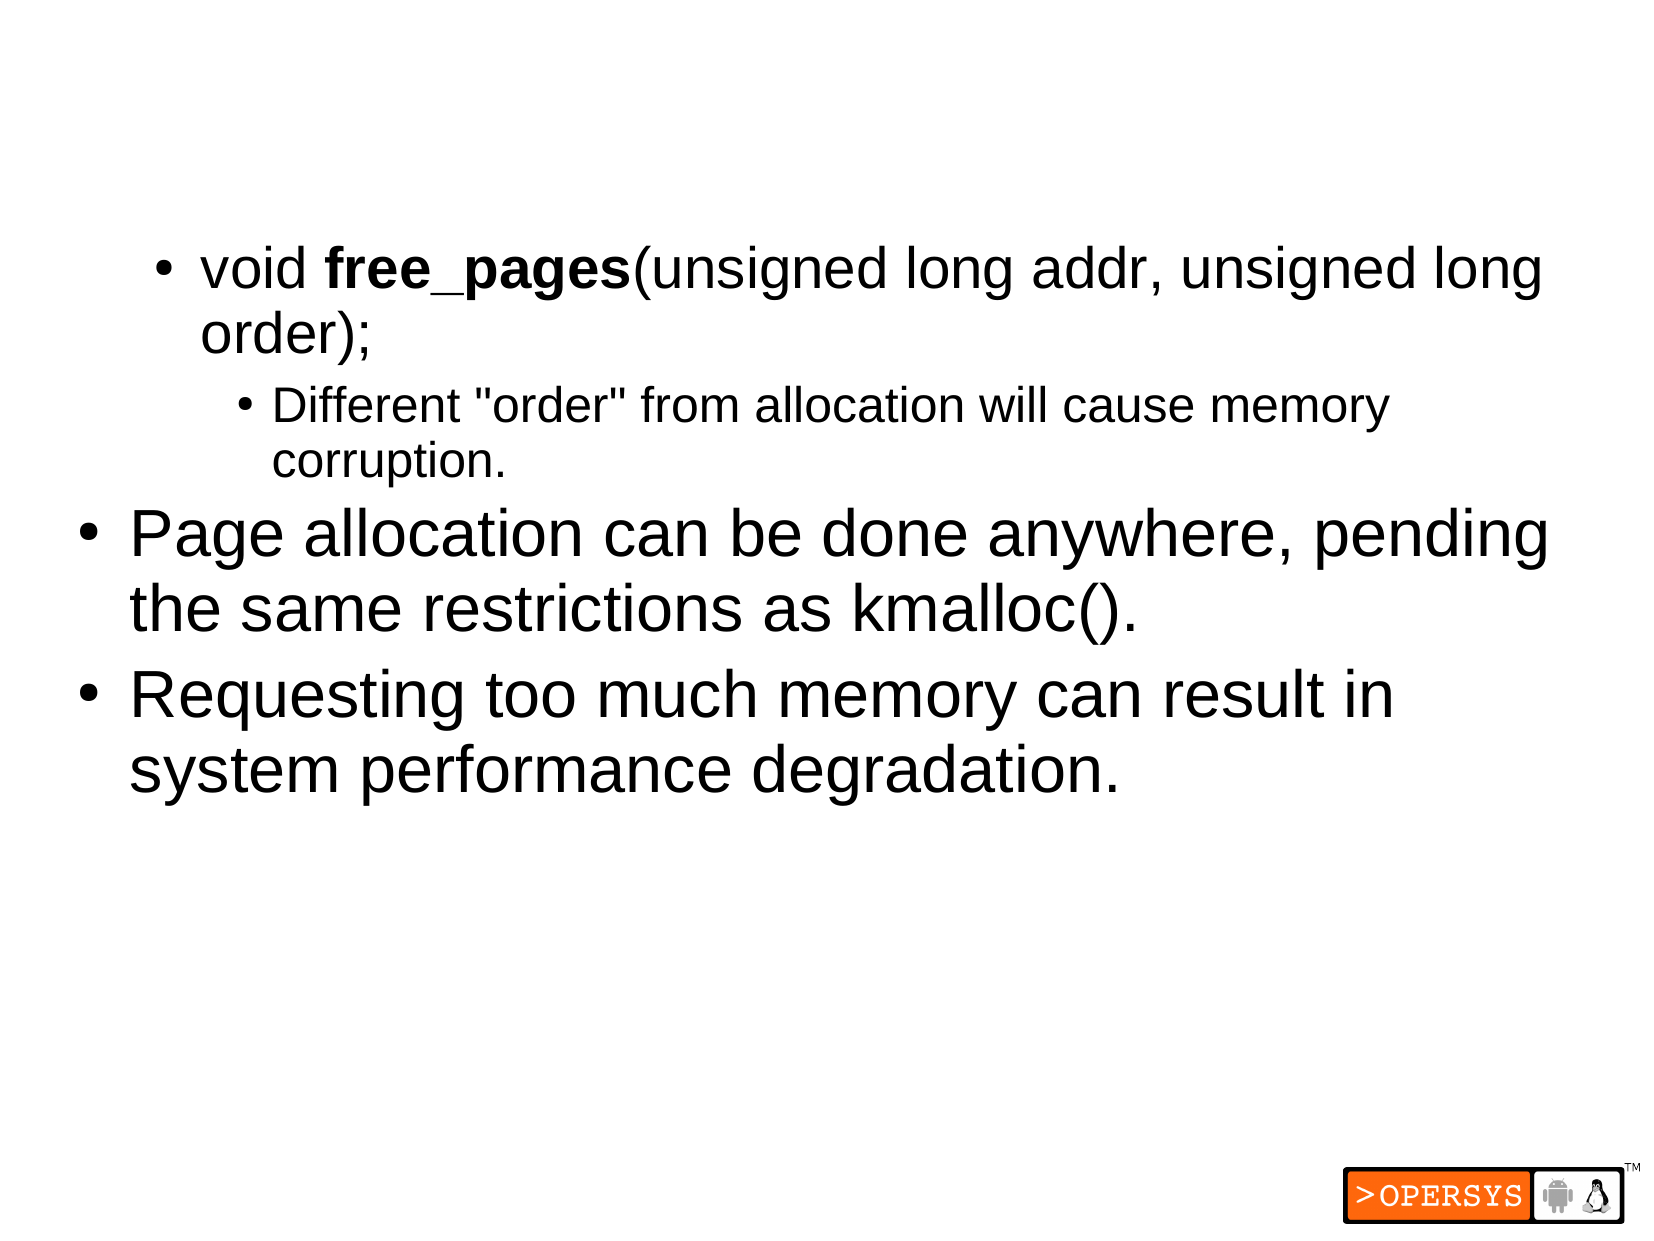

# void free_pages(unsigned long addr, unsigned long order);
Different "order" from allocation will cause memory corruption.
Page allocation can be done anywhere, pending the same restrictions as kmalloc().
Requesting too much memory can result in system performance degradation.